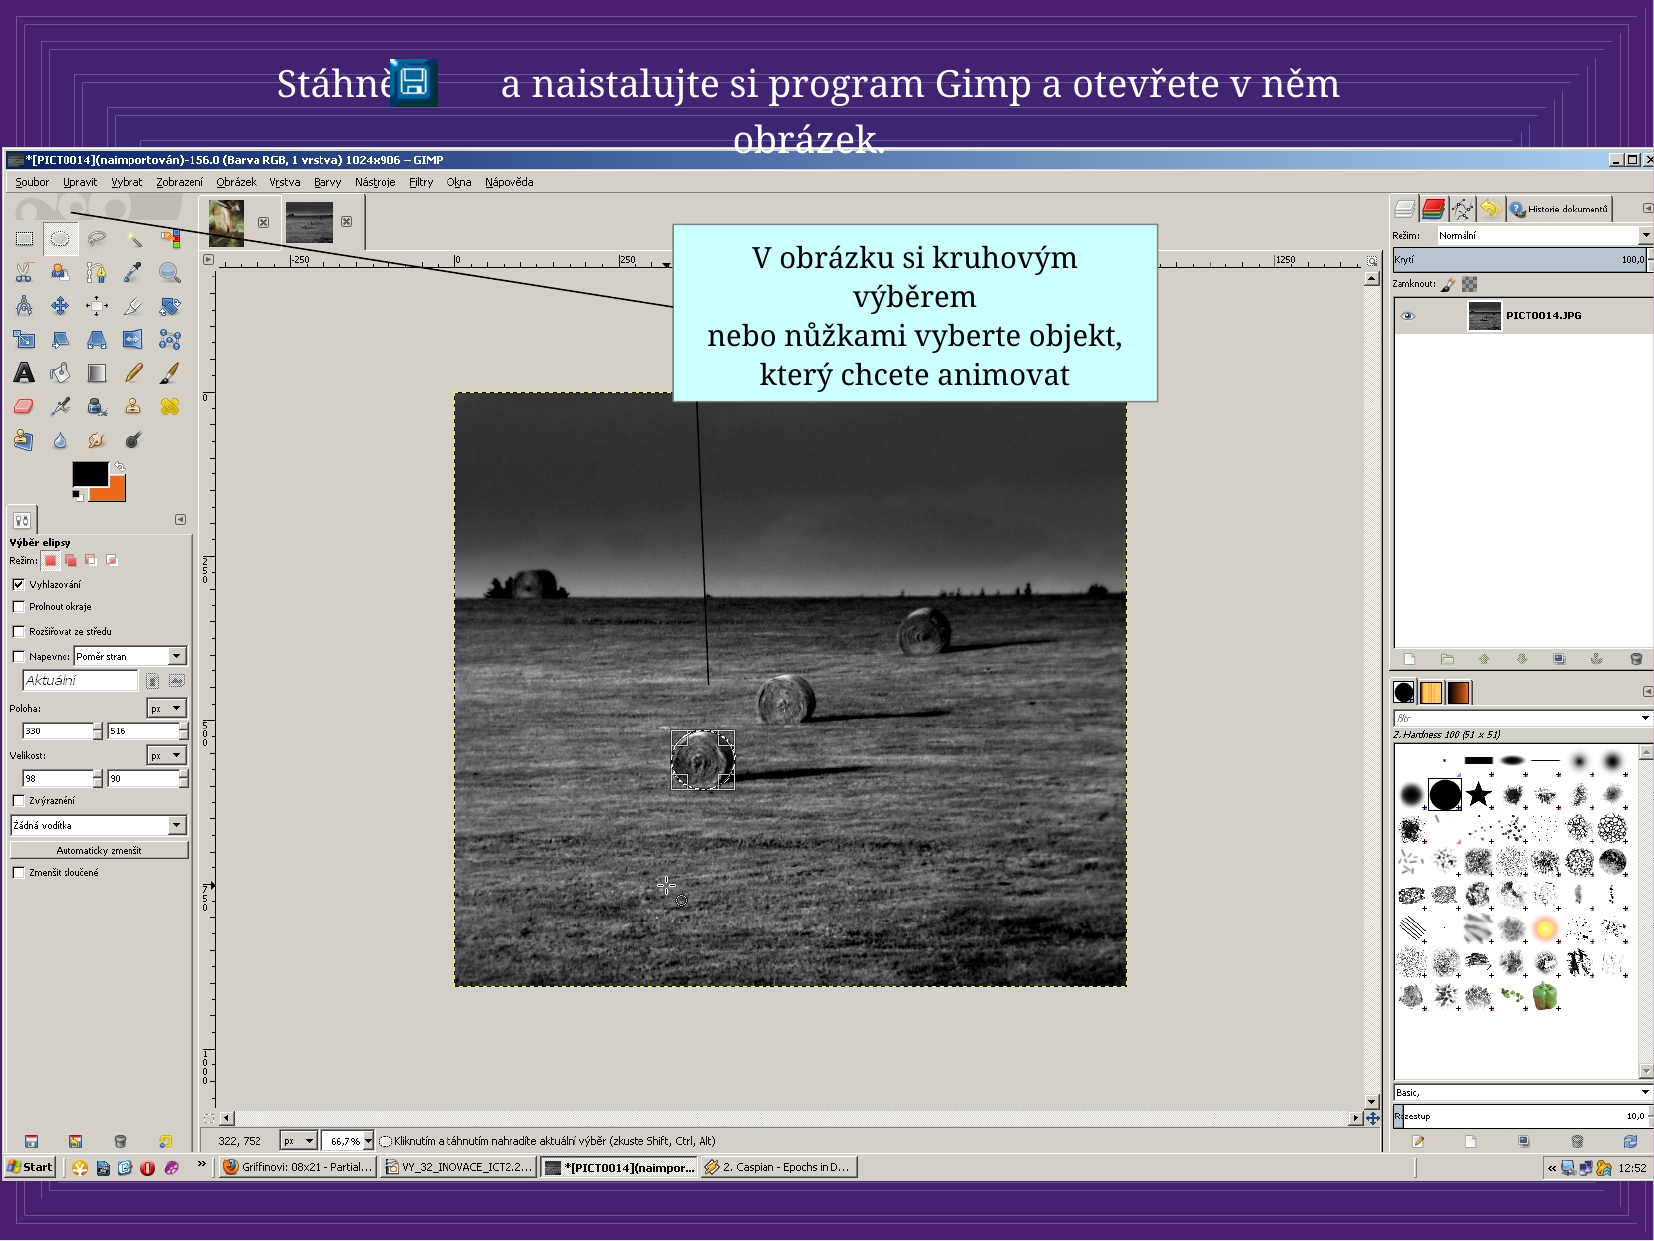

Stáhněte a naistalujte si program Gimp a otevřete v něm obrázek.
V obrázku si kruhovým výběrem
nebo nůžkami vyberte objekt,
který chcete animovat